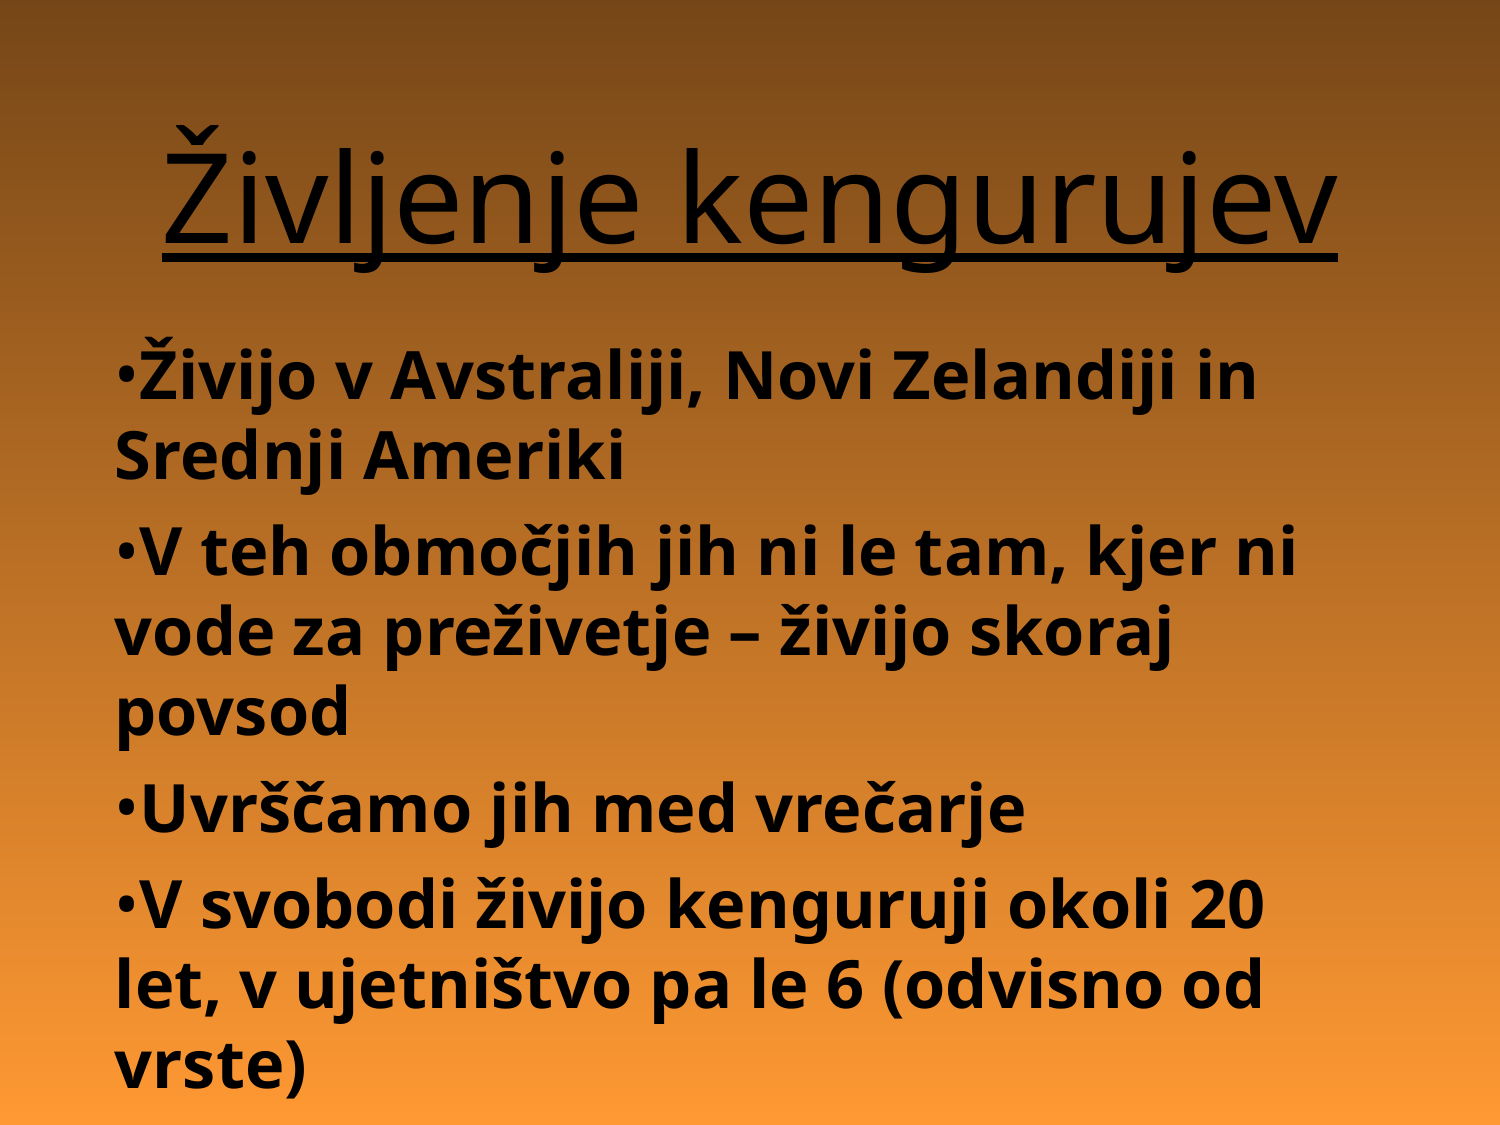

# Življenje kengurujev
Živijo v Avstraliji, Novi Zelandiji in Srednji Ameriki
V teh območjih jih ni le tam, kjer ni vode za preživetje – živijo skoraj povsod
Uvrščamo jih med vrečarje
V svobodi živijo kenguruji okoli 20 let, v ujetništvo pa le 6 (odvisno od vrste)